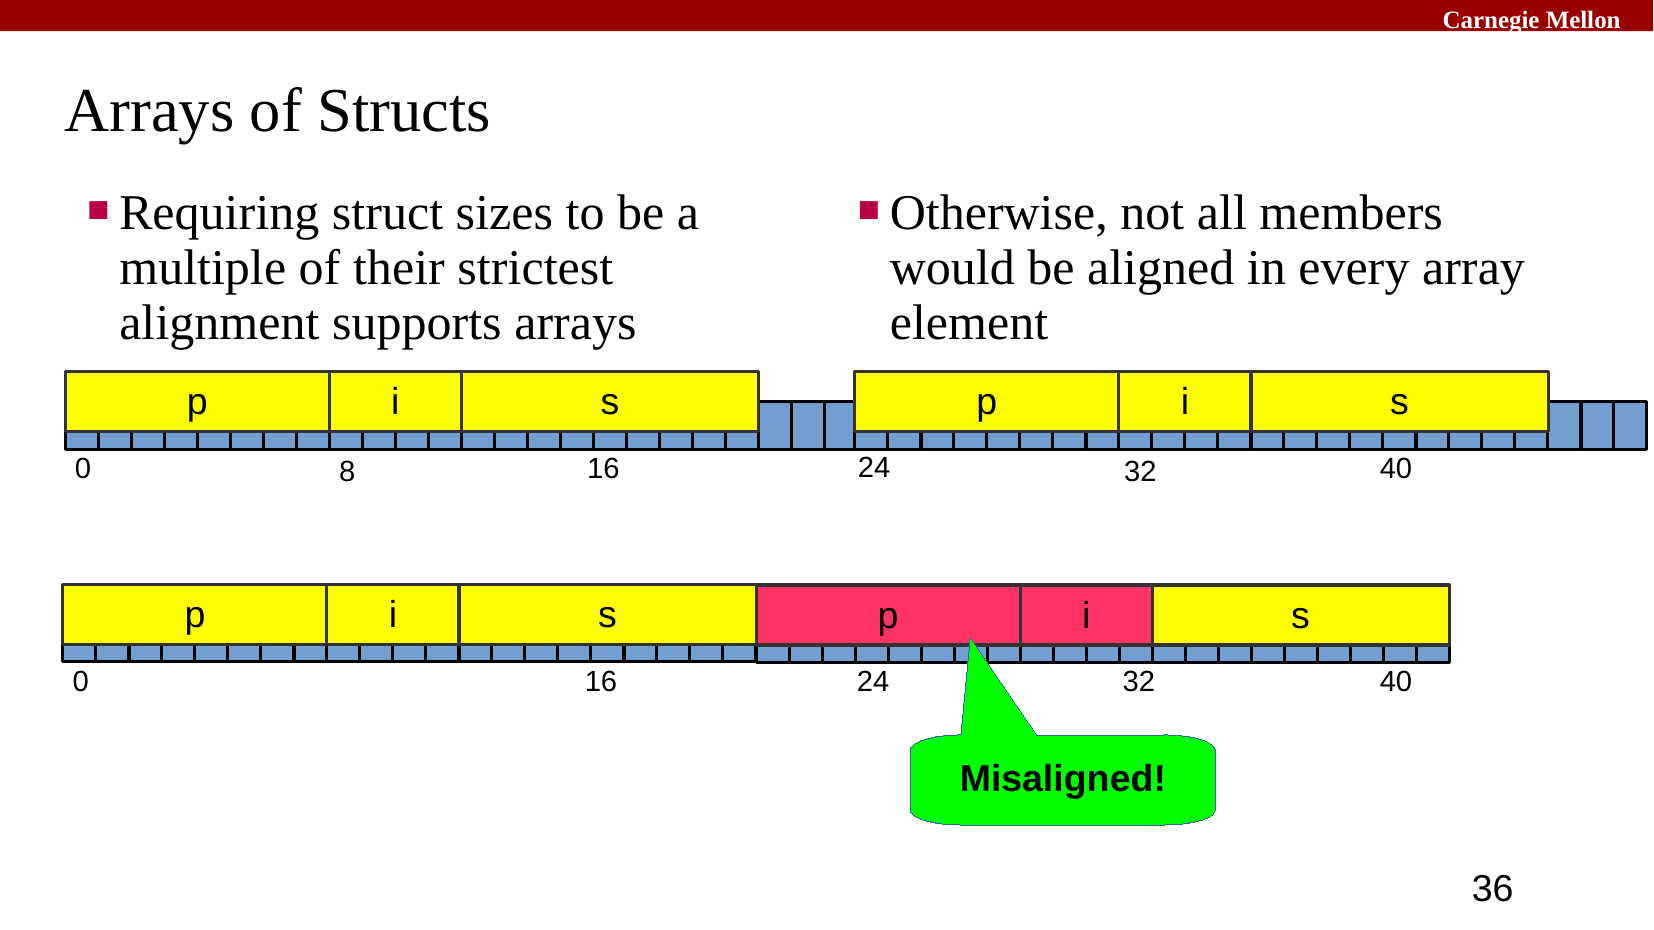

# Arrays of Structs
Requiring struct sizes to be a multiple of their strictest alignment supports arrays
Otherwise, not all members would be aligned in every array element
p
i
s
p
i
s
24
40
0
16
8
32
p
i
s
p
i
s
0
16
24
32
40
Misaligned!